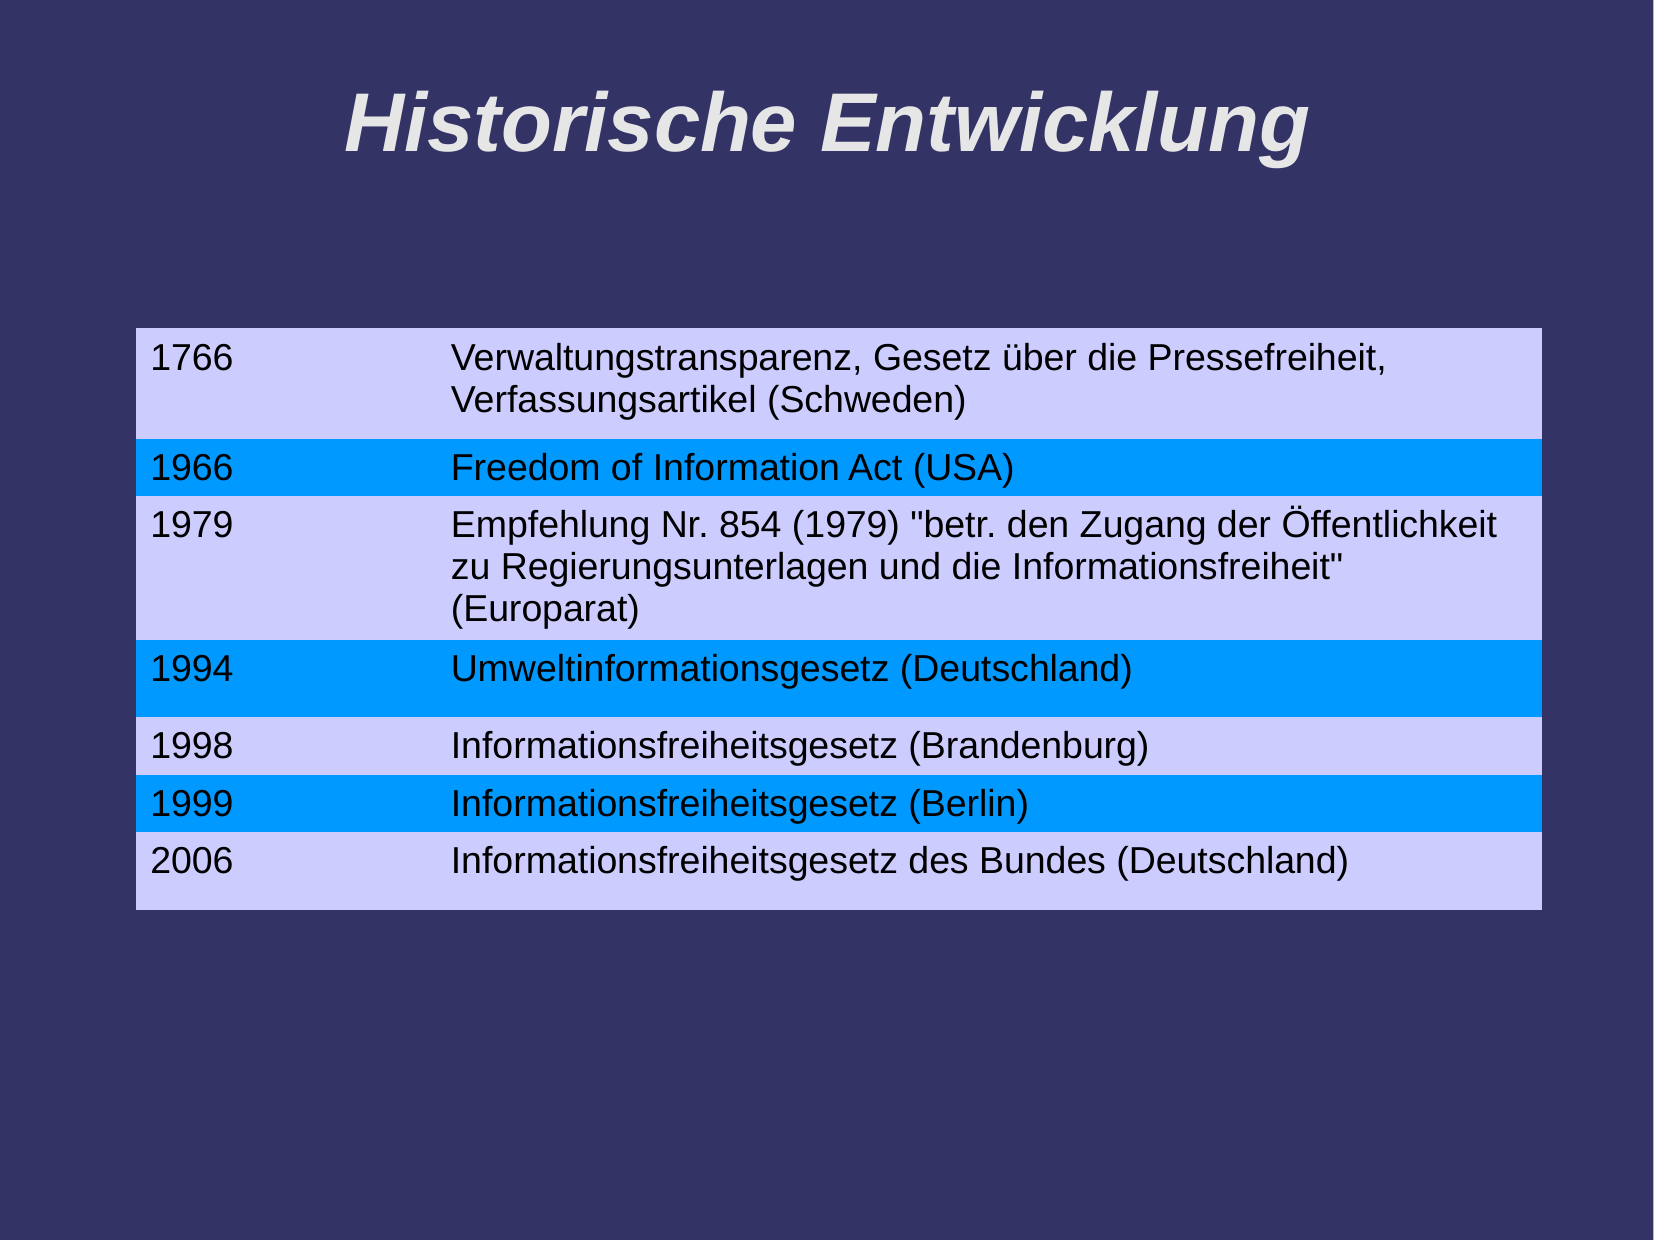

# Historische Entwicklung
| 1766 | Verwaltungstransparenz, Gesetz über die Pressefreiheit, Verfassungsartikel (Schweden) |
| --- | --- |
| 1966 | Freedom of Information Act (USA) |
| 1979 | Empfehlung Nr. 854 (1979) "betr. den Zugang der Öffentlichkeit zu Regierungsunterlagen und die Informationsfreiheit" (Europarat) |
| 1994 | Umweltinformationsgesetz (Deutschland) |
| 1998 | Informationsfreiheitsgesetz (Brandenburg) |
| 1999 | Informationsfreiheitsgesetz (Berlin) |
| 2006 | Informationsfreiheitsgesetz des Bundes (Deutschland) |